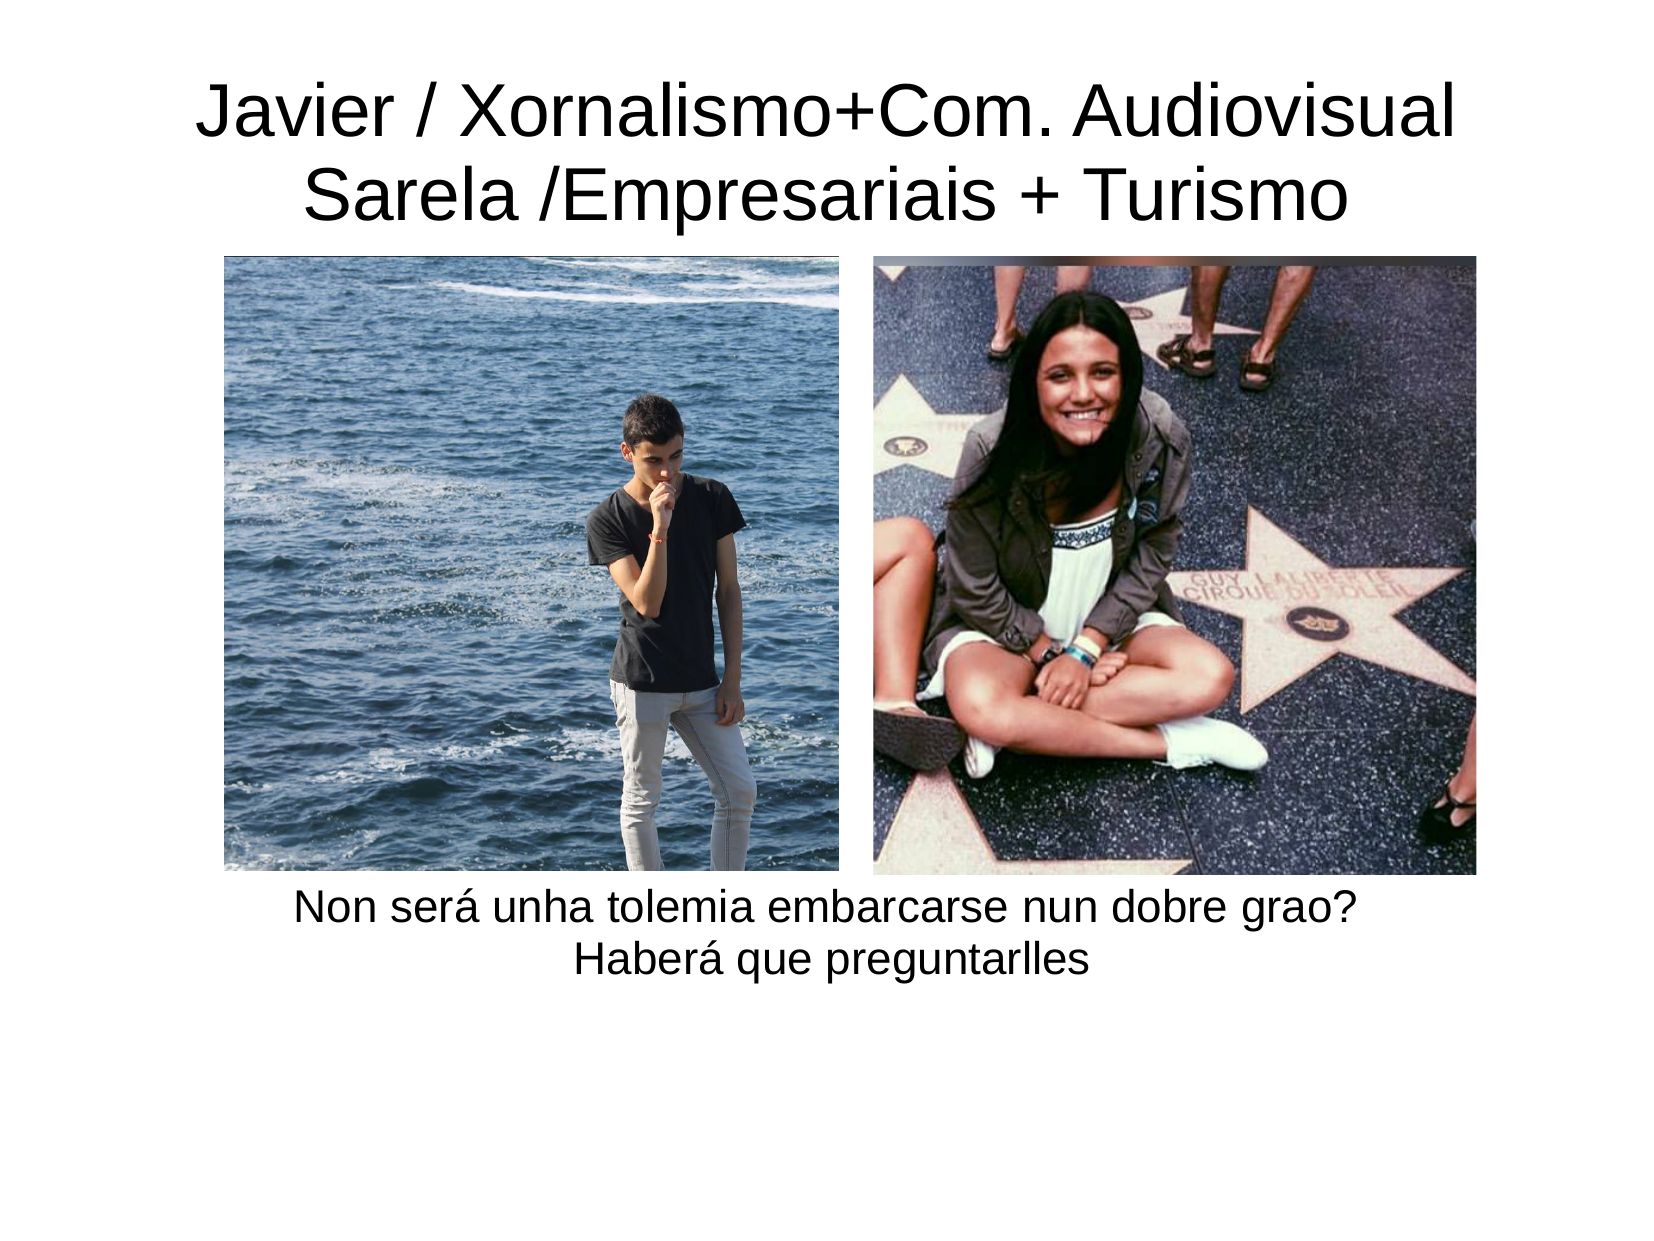

# Javier / Xornalismo+Com. Audiovisual Sarela /Empresariais + Turismo
Non será unha tolemia embarcarse nun dobre grao?
Haberá que preguntarlles